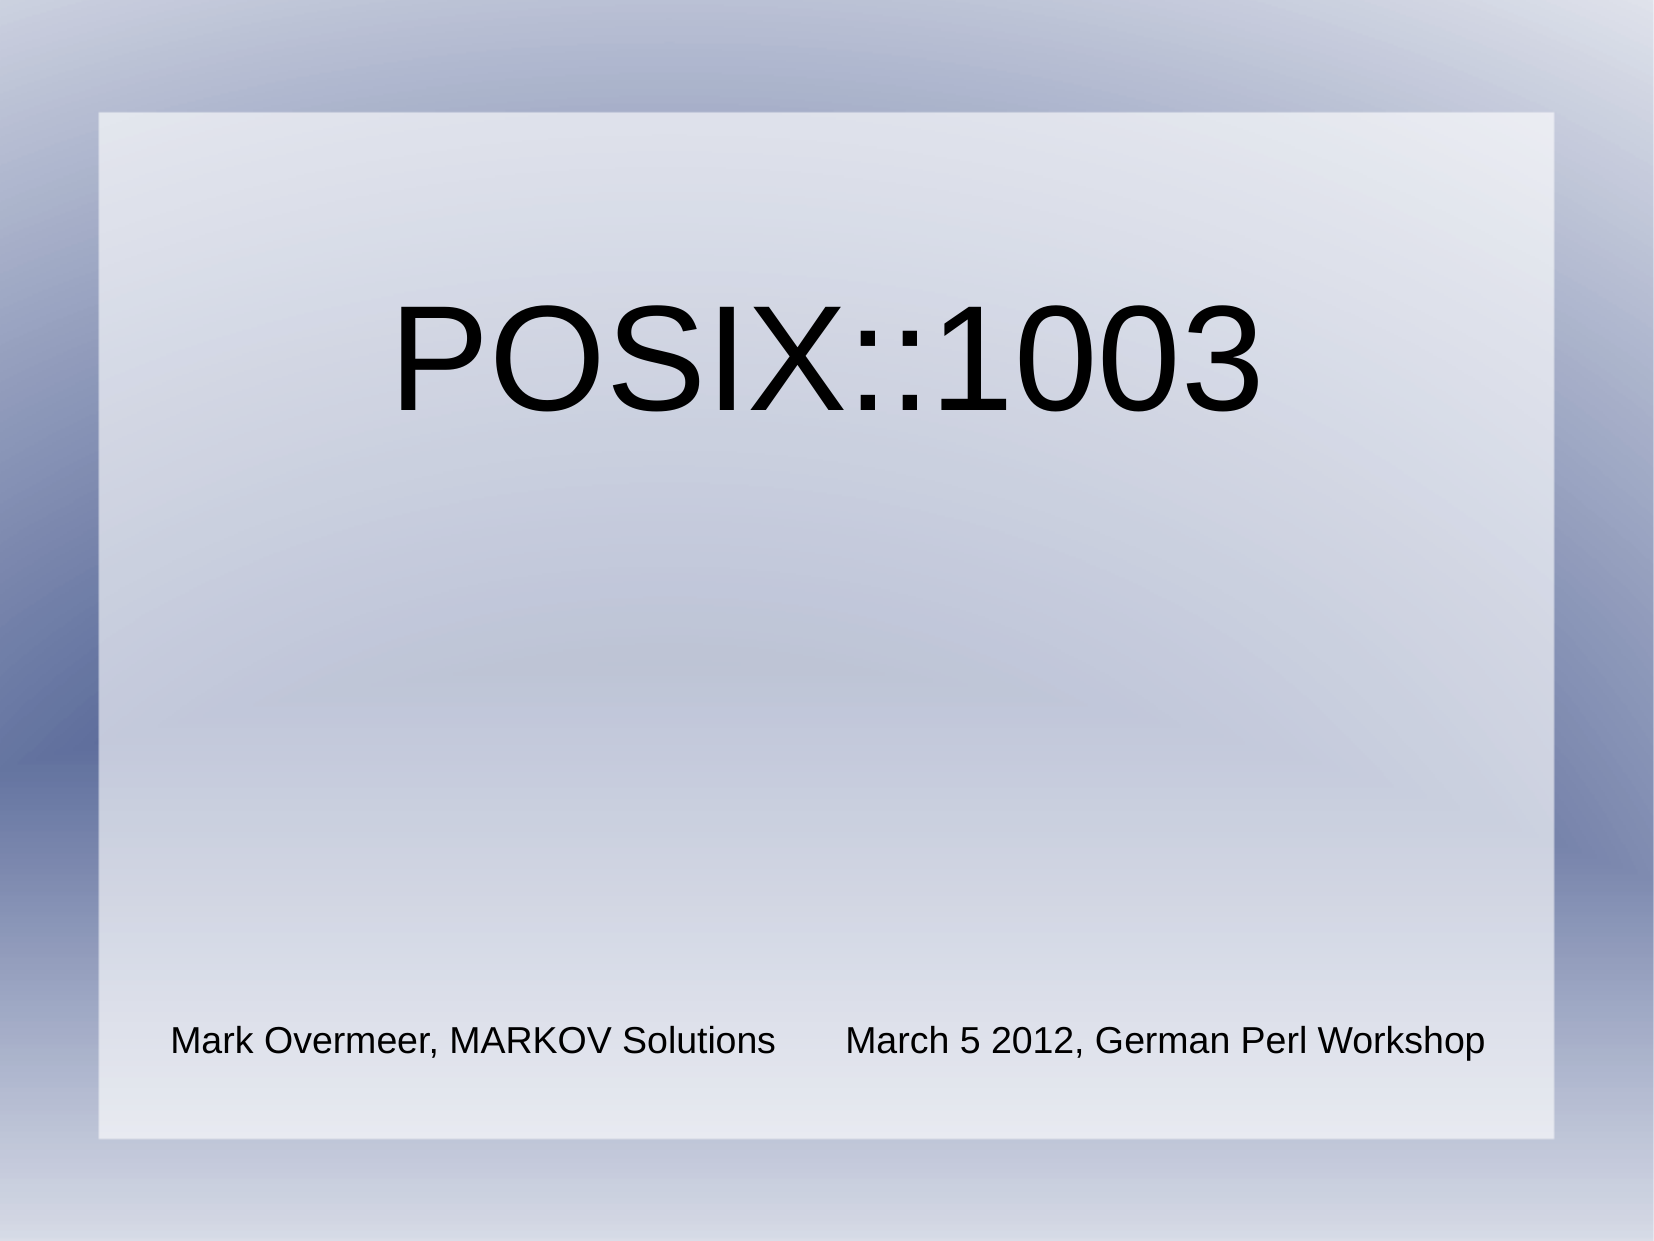

POSIX::1003
Mark Overmeer, MARKOV Solutions	March 5 2012, German Perl Workshop